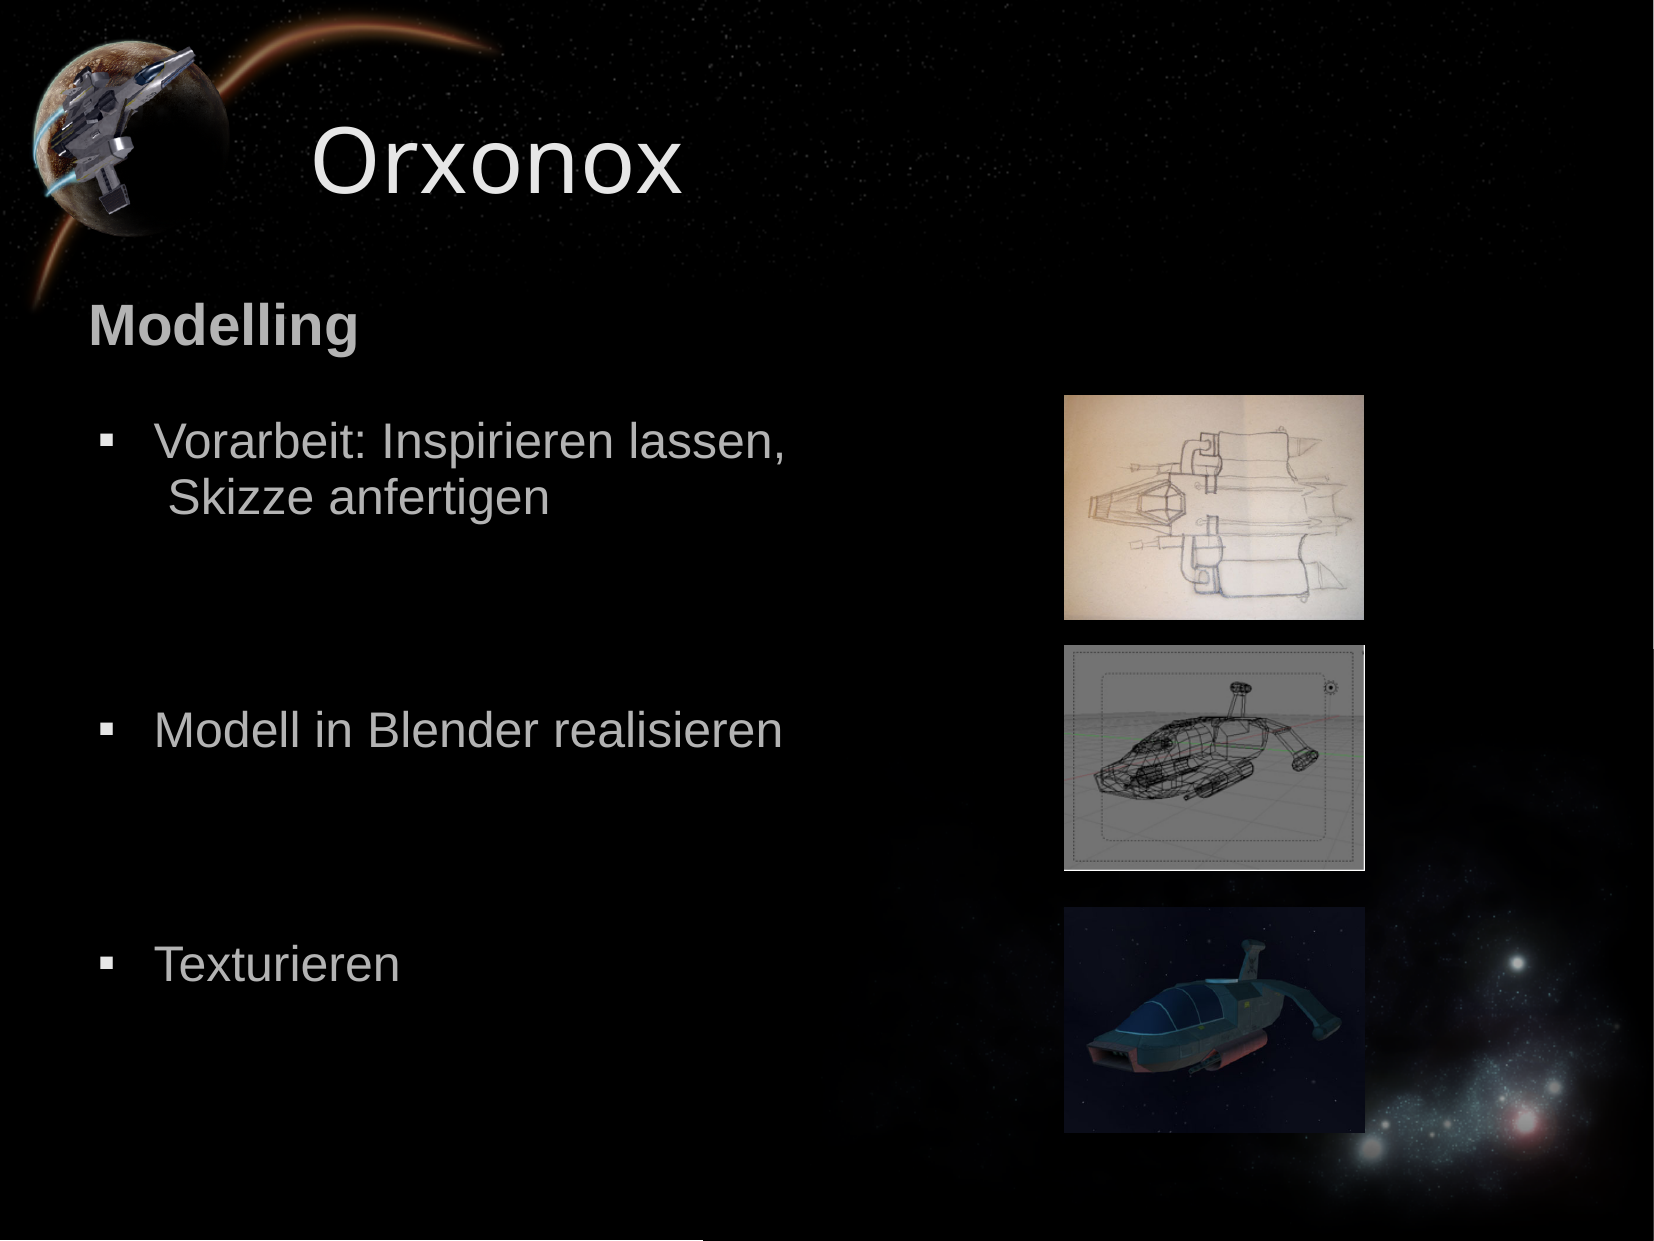

# Modelling
Vorarbeit: Inspirieren lassen, Skizze anfertigen
Modell in Blender realisieren
Texturieren